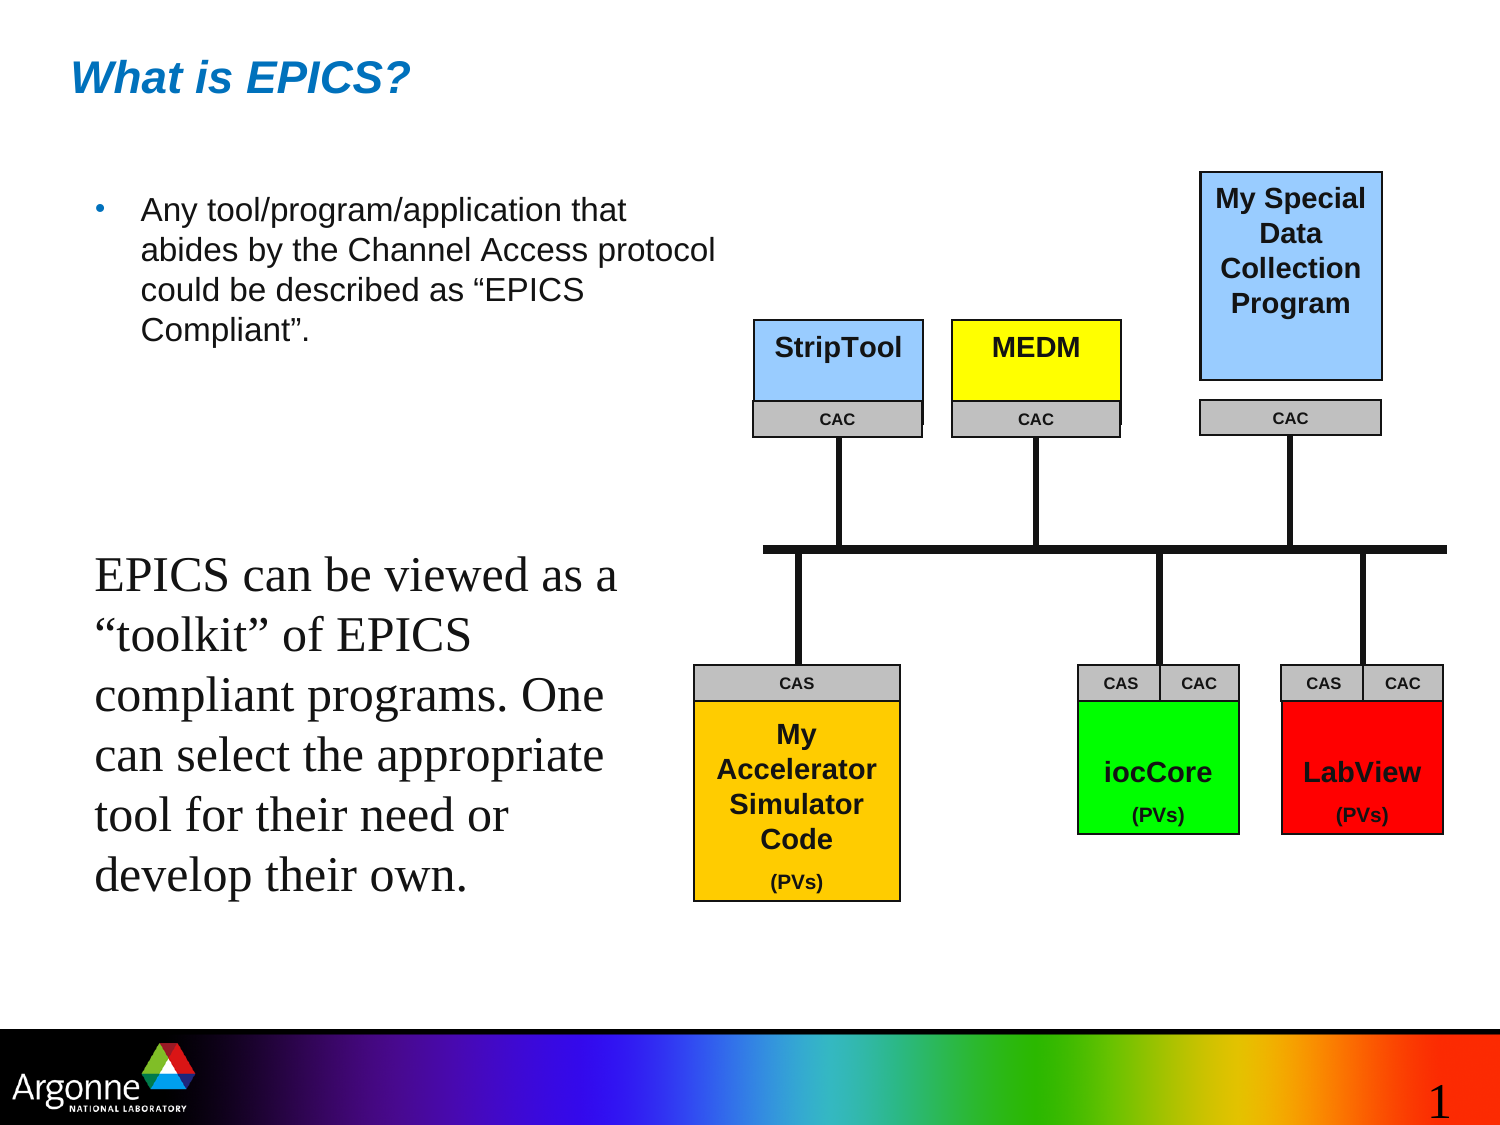

# What is EPICS?
My Special Data Collection Program
Any tool/program/application that abides by the Channel Access protocol could be described as “EPICS Compliant”.
StripTool
MEDM
CAC
CAC
CAC
EPICS can be viewed as a “toolkit” of EPICS compliant programs. One can select the appropriate tool for their need or develop their own.
My Accelerator Simulator Code
(PVs)
iocCore
(PVs)
LabView
(PVs)
CAS
CAS
CAC
CAS
CAC
11